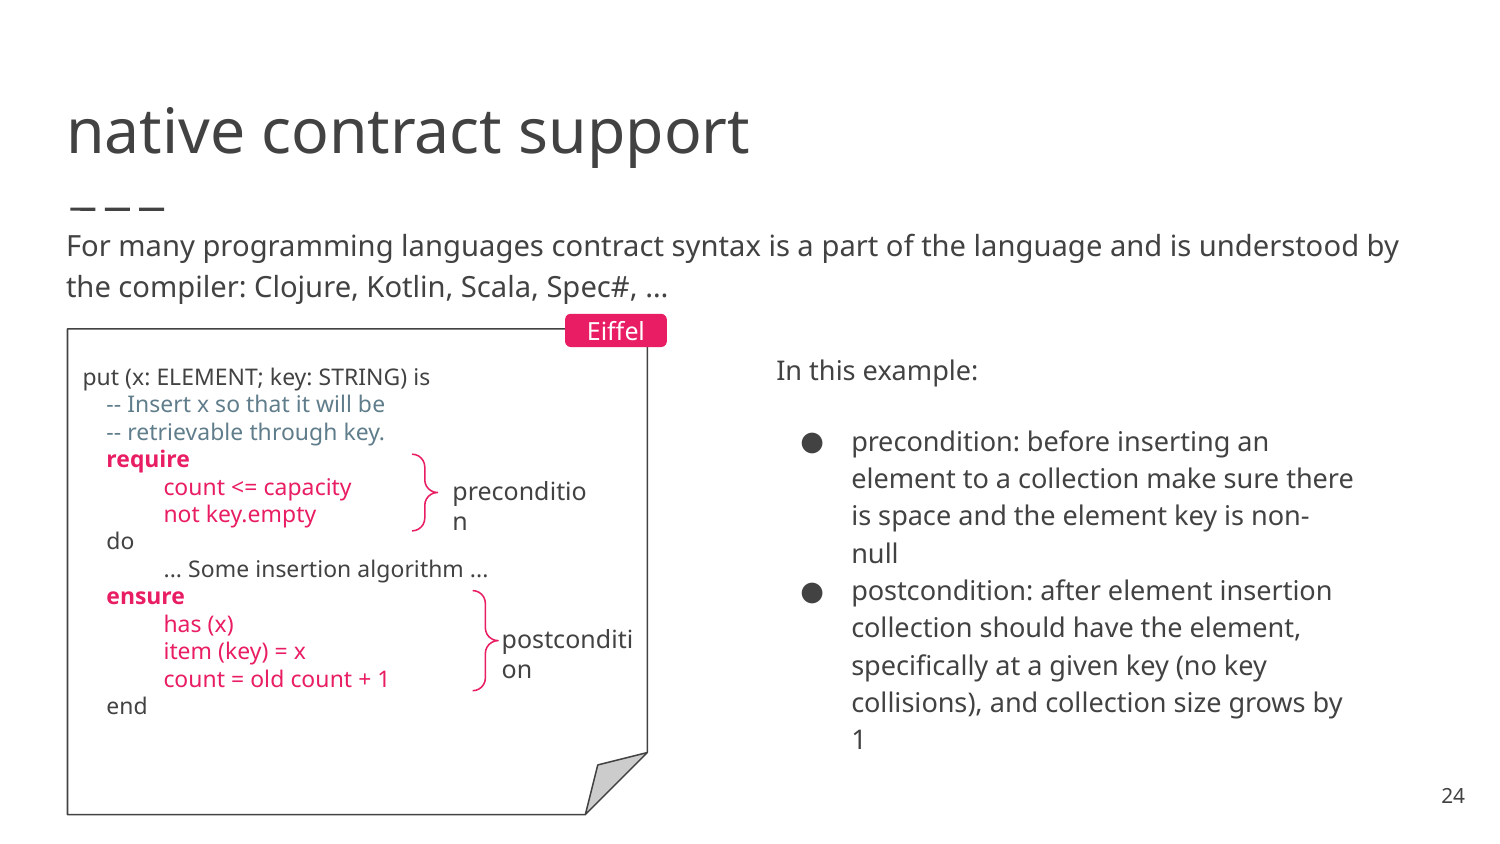

# native contract support
For many programming languages contract syntax is a part of the language and is understood by the compiler: Clojure, Kotlin, Scala, Spec#, …
Eiffel
put (x: ELEMENT; key: STRING) is
 -- Insert x so that it will be
 -- retrievable through key.
 require
 	 count <= capacity
 	 not key.empty
 do
 	 ... Some insertion algorithm ...
 ensure
 	 has (x)
 	 item (key) = x
 	 count = old count + 1
 end
In this example:
precondition: before inserting an element to a collection make sure there is space and the element key is non-null
postcondition: after element insertion collection should have the element, specifically at a given key (no key collisions), and collection size grows by 1
precondition
postcondition